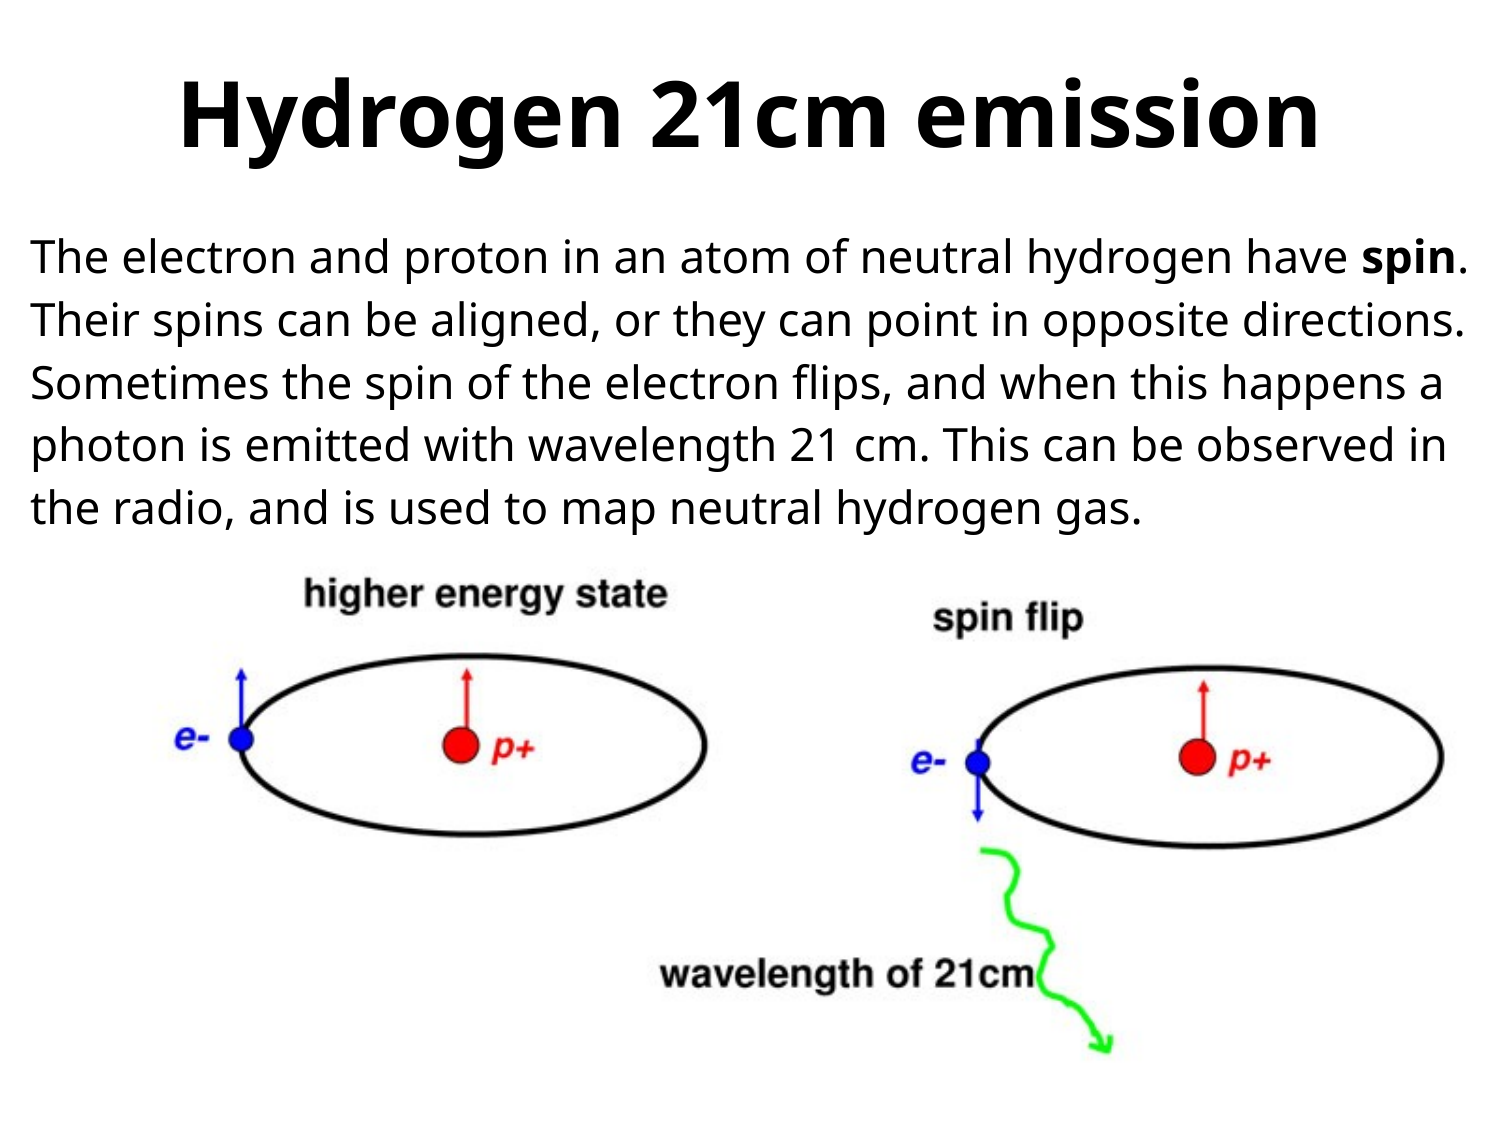

# Hydrogen 21cm emission
The electron and proton in an atom of neutral hydrogen have spin. Their spins can be aligned, or they can point in opposite directions. Sometimes the spin of the electron flips, and when this happens a photon is emitted with wavelength 21 cm. This can be observed in the radio, and is used to map neutral hydrogen gas.